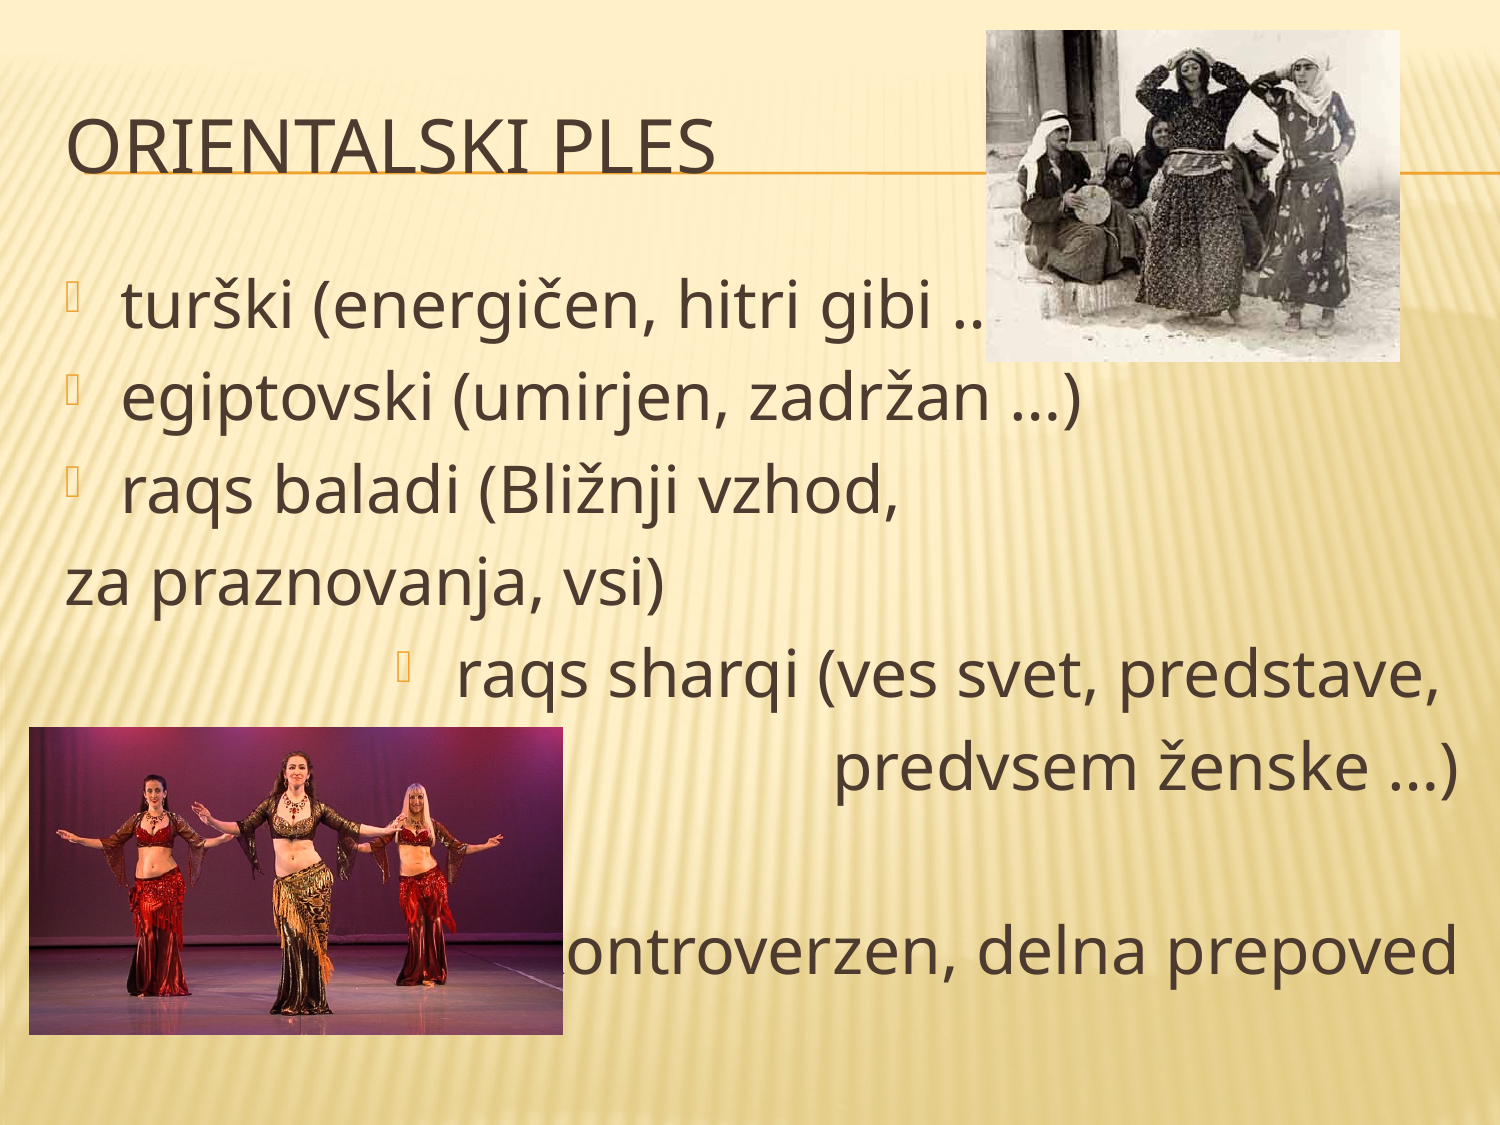

# Orientalski ples
turški (energičen, hitri gibi …)
egiptovski (umirjen, zadržan …)
raqs baladi (Bližnji vzhod,
za praznovanja, vsi)
raqs sharqi (ves svet, predstave,
predvsem ženske …)
kontroverzen, delna prepoved